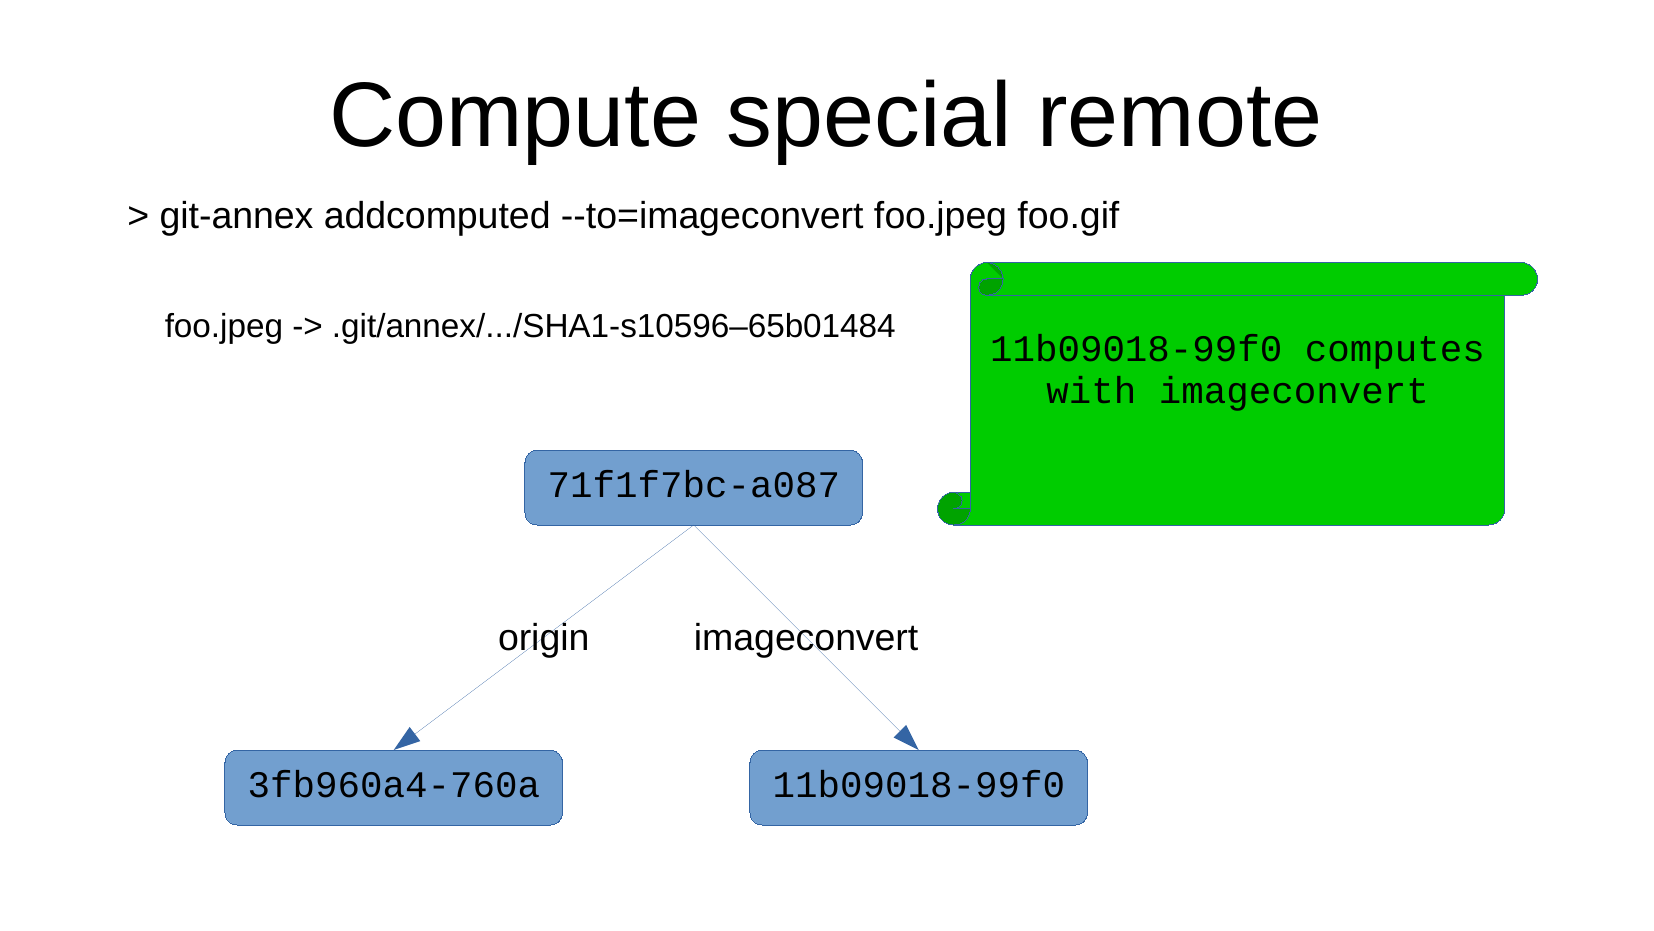

# Compute special remote
> git-annex addcomputed --to=imageconvert foo.jpeg foo.gif
11b09018-99f0 computes with imageconvert
foo.jpeg -> .git/annex/.../SHA1-s10596–65b01484
71f1f7bc-a087
3fb960a4-760a
11b09018-99f0